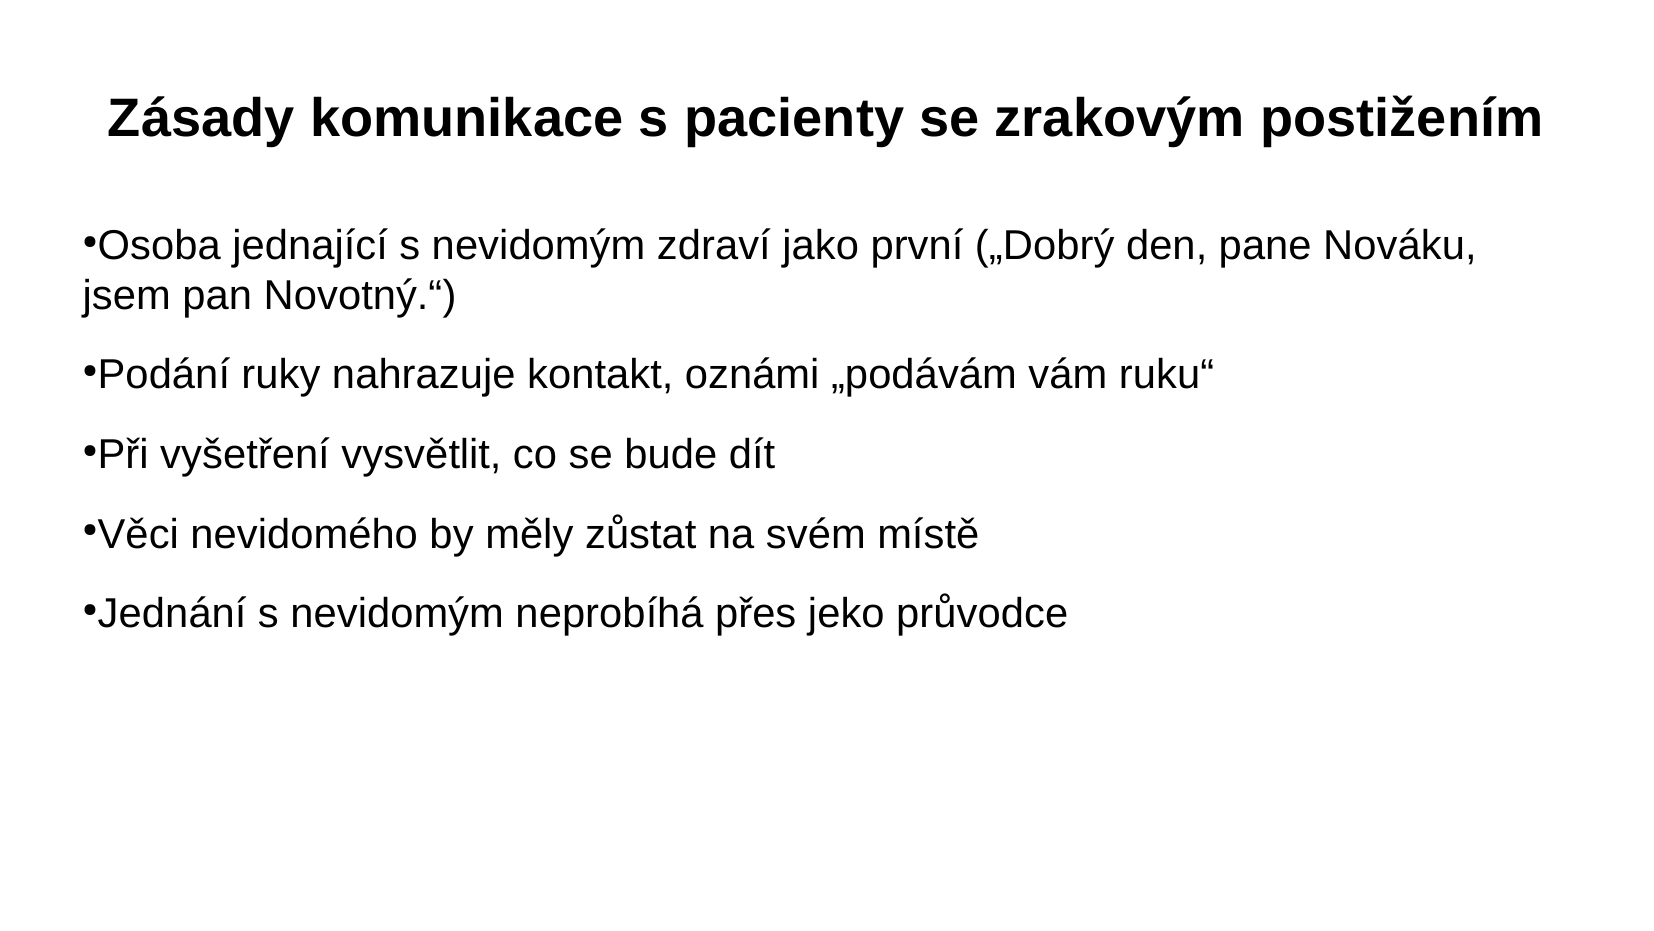

# Zásady komunikace s pacienty se zrakovým postižením
Osoba jednající s nevidomým zdraví jako první („Dobrý den, pane Nováku, jsem pan Novotný.“)
Podání ruky nahrazuje kontakt, oznámi „podávám vám ruku“
Při vyšetření vysvětlit, co se bude dít
Věci nevidomého by měly zůstat na svém místě
Jednání s nevidomým neprobíhá přes jeko průvodce